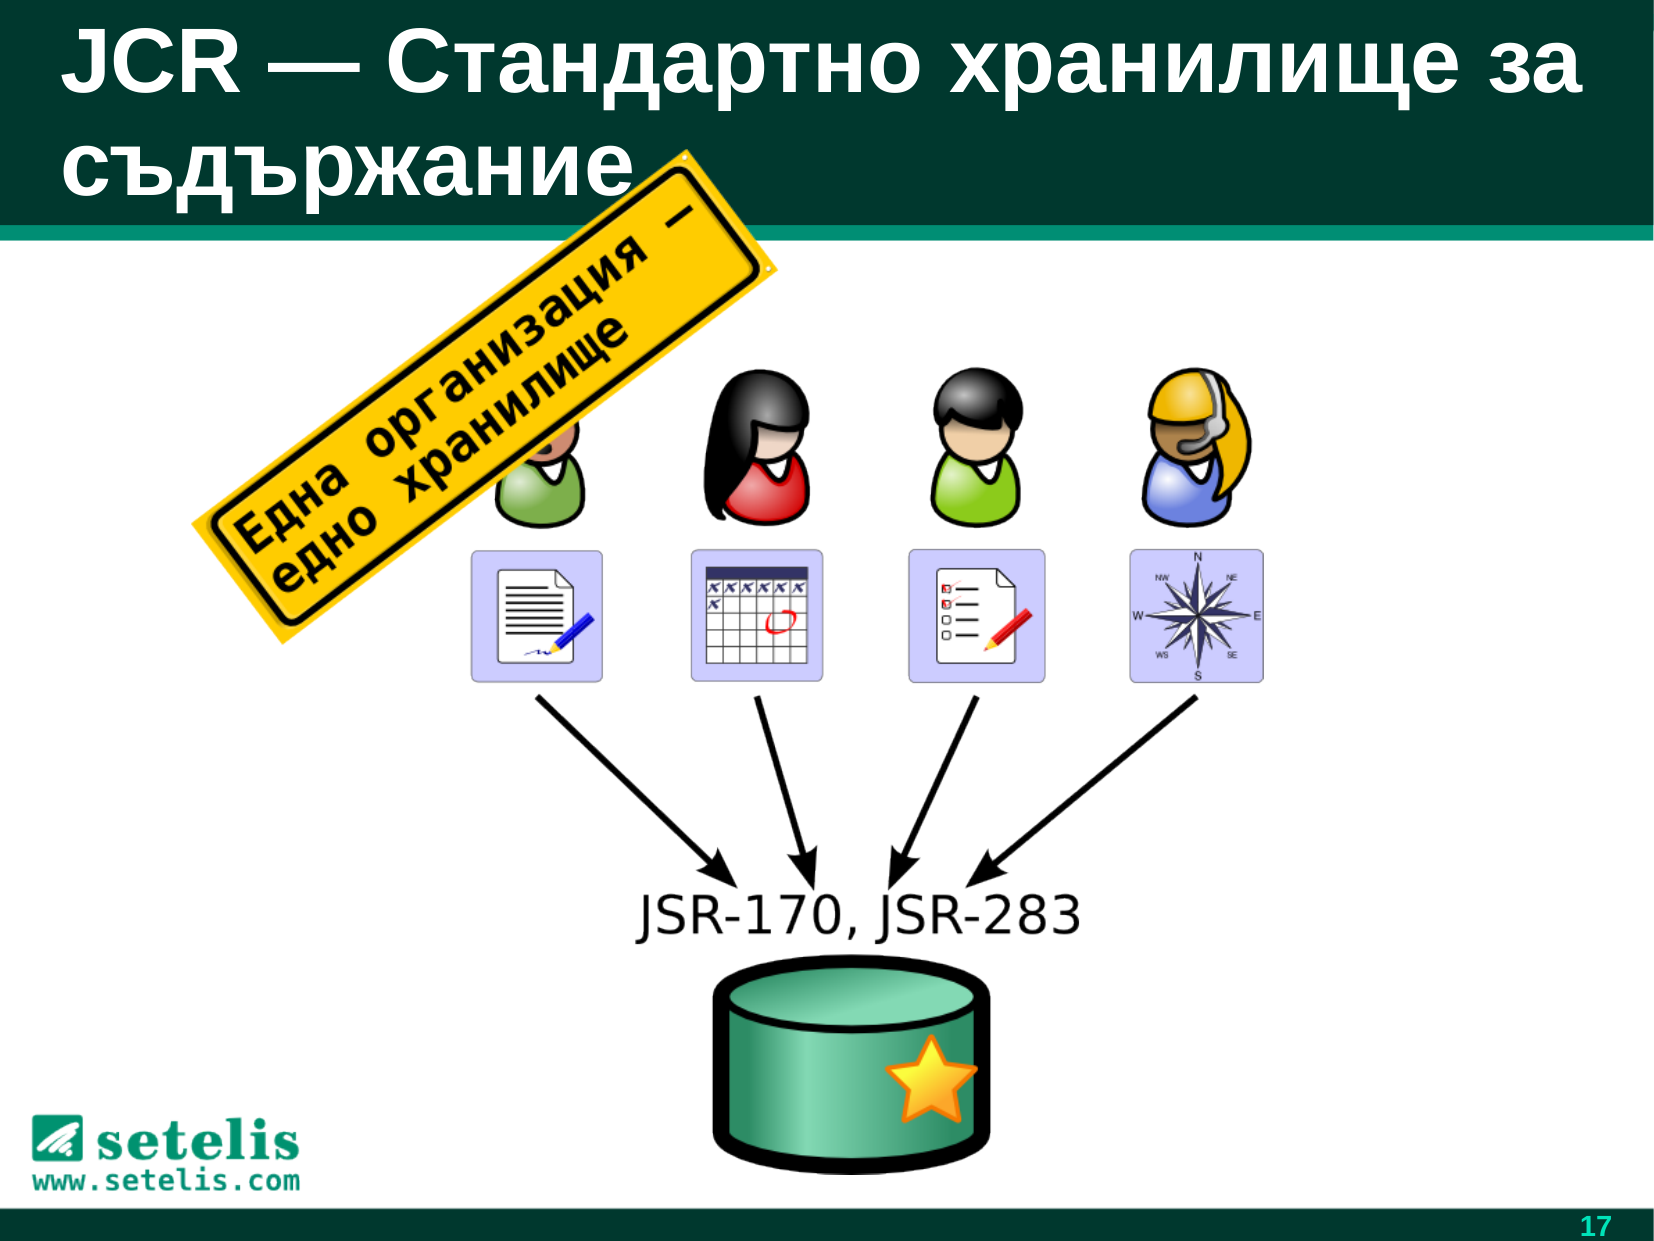

# JCR — Стандартно хранилище за съдържание
17